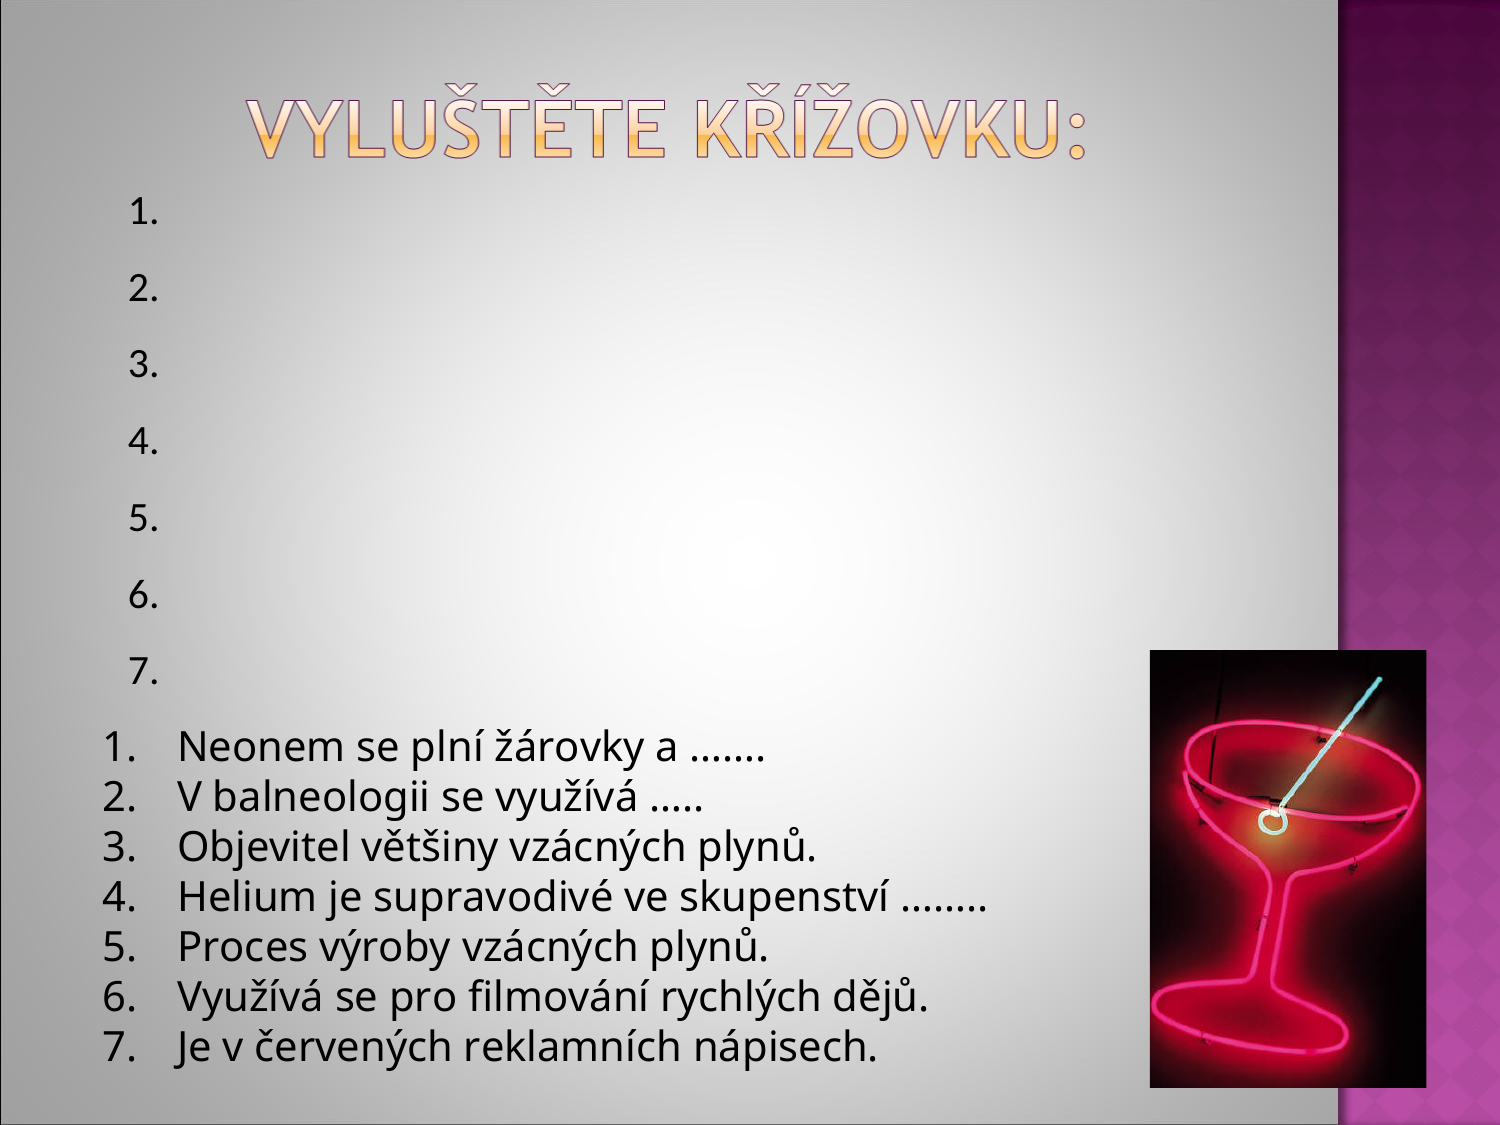

| 1. | | | | | | | | | | | | |
| --- | --- | --- | --- | --- | --- | --- | --- | --- | --- | --- | --- | --- |
| 2. | | | | | | | | | | | | |
| 3. | | | | | | | | | | | | |
| 4. | | | | | | | | | | | | |
| 5. | | | | | | | | | | | | |
| 6. | | | | | | | | | | | | |
| 7. | | | | | | | | | | | | |
Neonem se plní žárovky a …….
V balneologii se využívá …..
Objevitel většiny vzácných plynů.
Helium je supravodivé ve skupenství ……..
Proces výroby vzácných plynů.
Využívá se pro filmování rychlých dějů.
Je v červených reklamních nápisech.